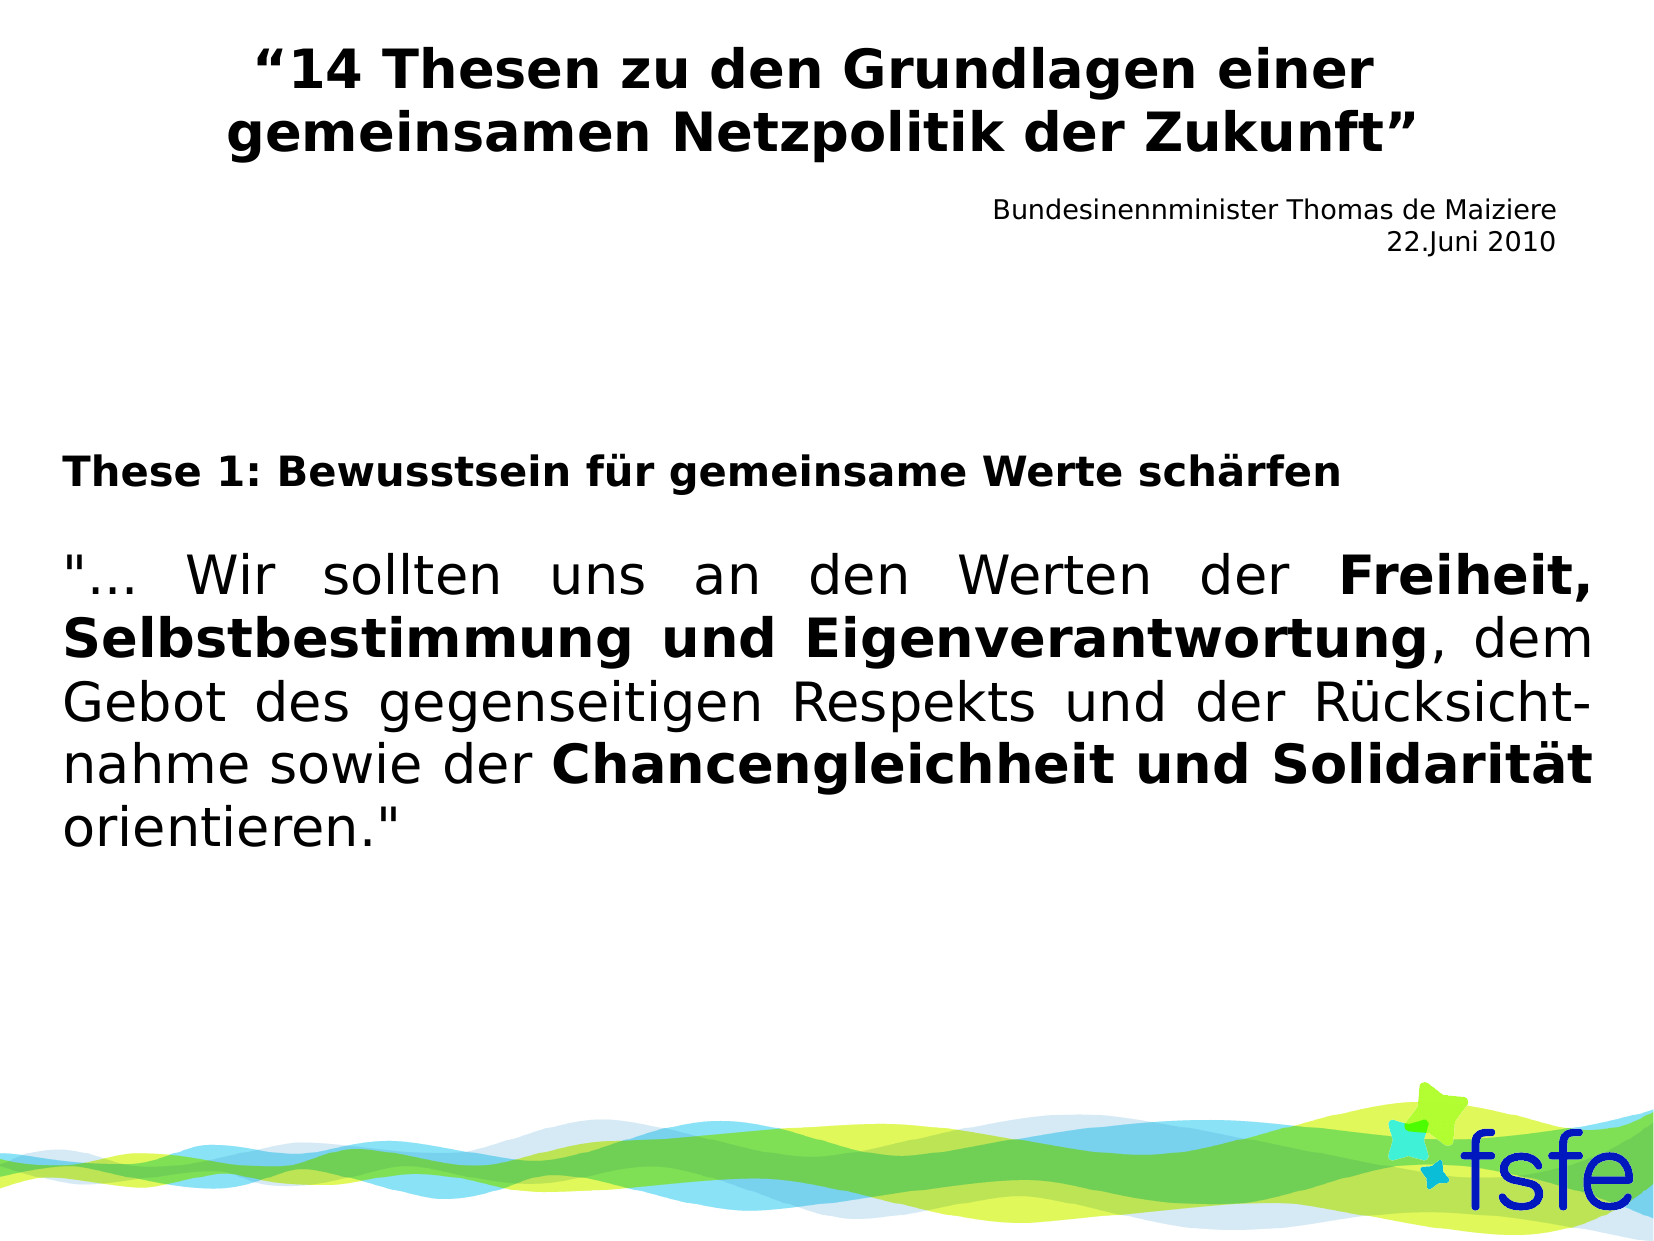

# “14 Thesen zu den Grundlagen einer gemeinsamen Netzpolitik der Zukunft”
Bundesinennminister Thomas de Maiziere
22.Juni 2010
These 1: Bewusstsein für gemeinsame Werte schärfen
"... Wir sollten uns an den Werten der Freiheit, Selbstbestimmung und Eigenverantwortung, dem Gebot des gegenseitigen Respekts und der Rücksicht-nahme sowie der Chancengleichheit und Solidarität orientieren."